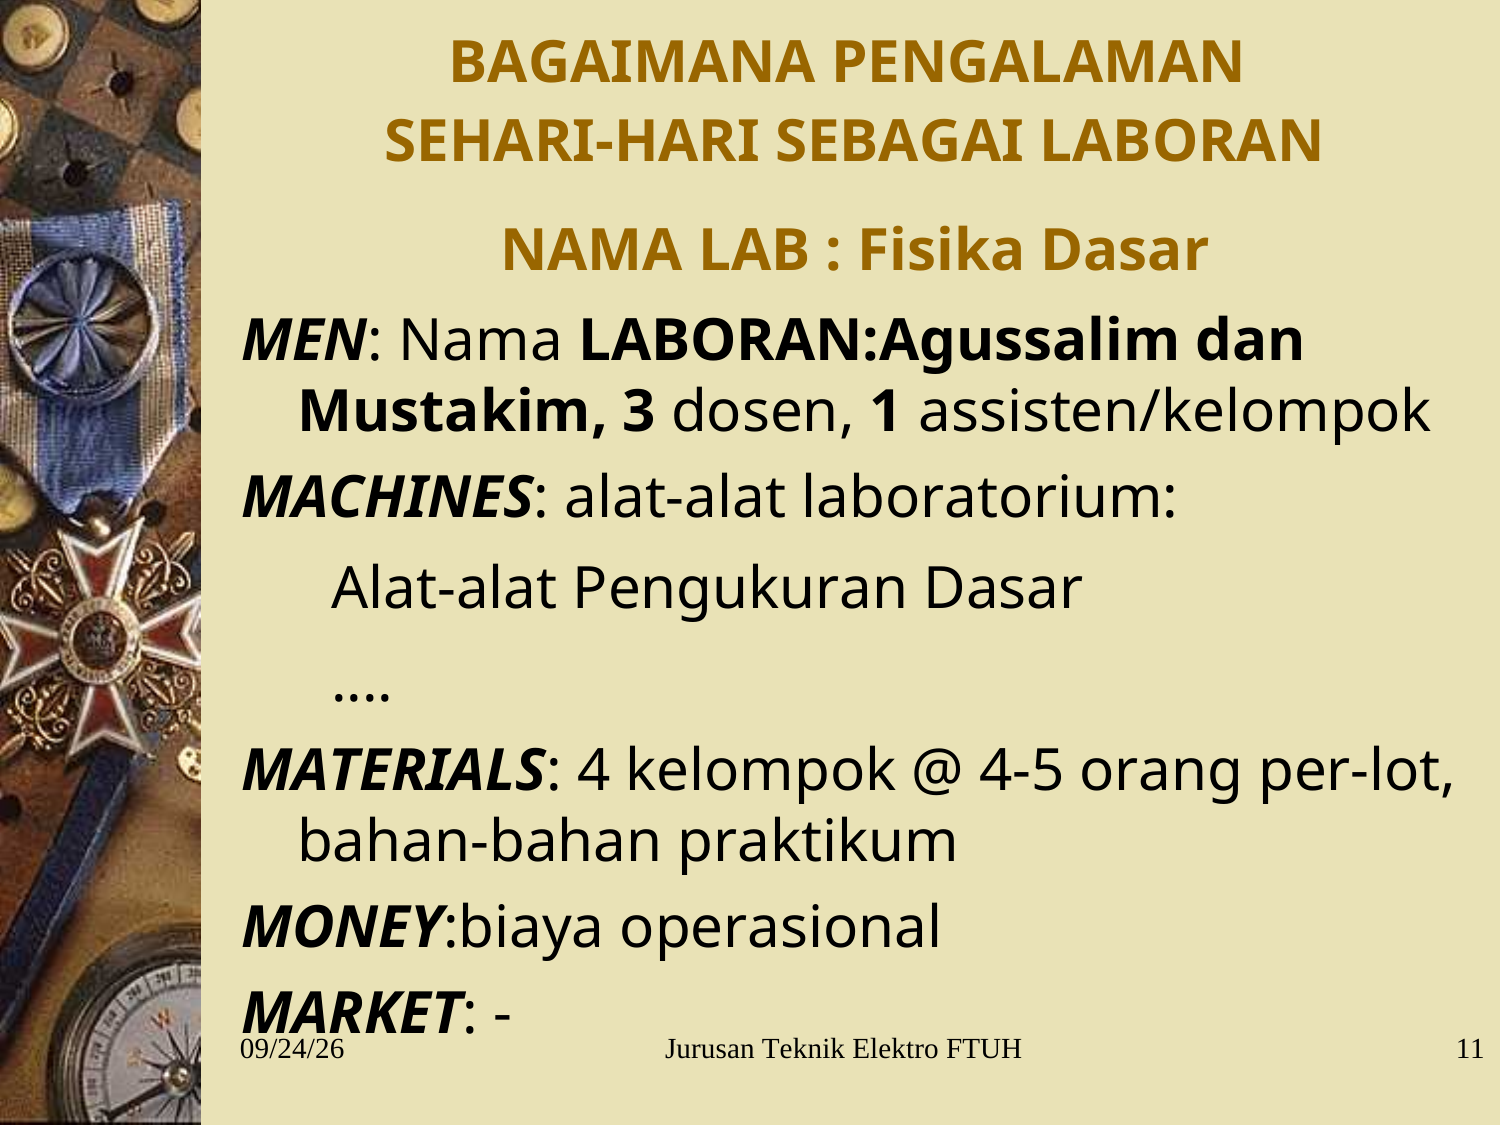

# BAGAIMANA PENGALAMAN SEHARI-HARI SEBAGAI LABORAN
NAMA LAB : Fisika Dasar
MEN: Nama LABORAN:Agussalim dan Mustakim, 3 dosen, 1 assisten/kelompok
MACHINES: alat-alat laboratorium:
 Alat-alat Pengukuran Dasar
 ....
MATERIALS: 4 kelompok @ 4-5 orang per-lot, bahan-bahan praktikum
MONEY:biaya operasional
MARKET: -
Jurusan Teknik Elektro FTUH
11